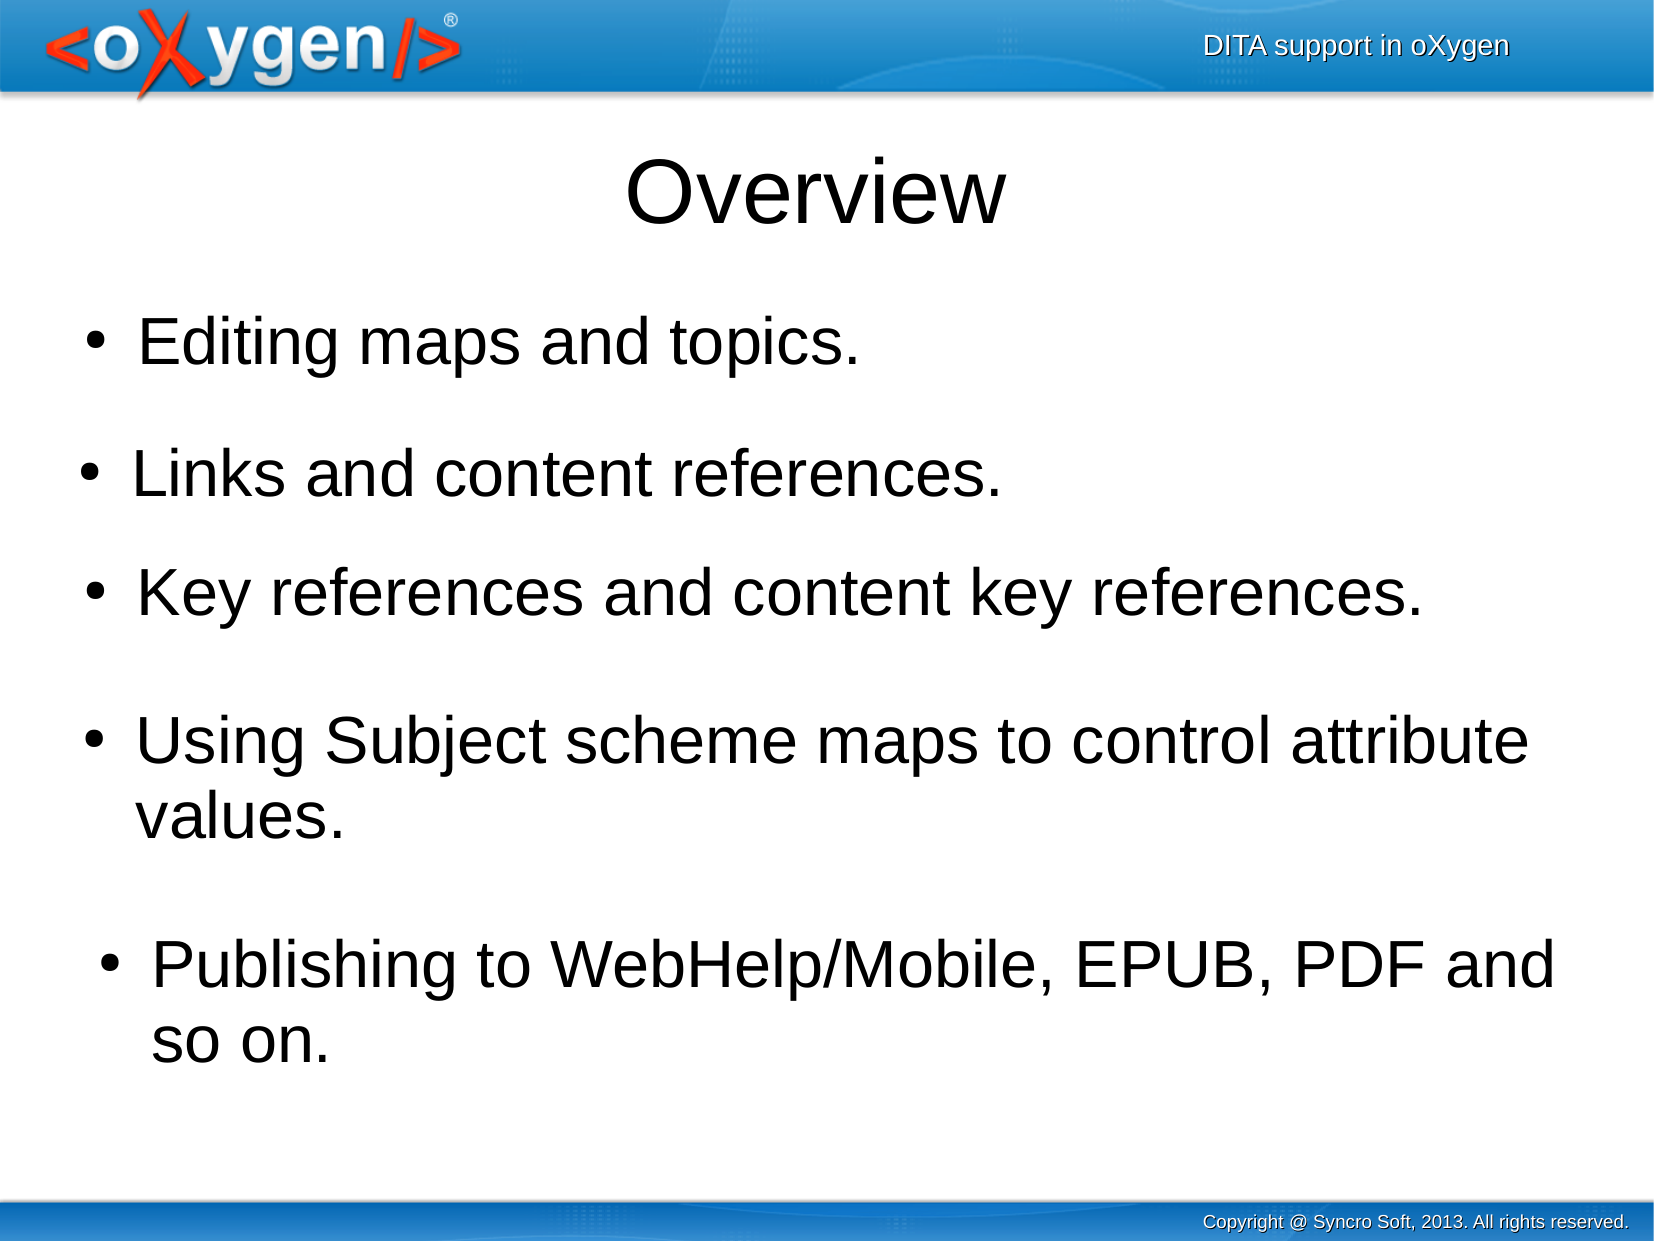

# Overview
Editing maps and topics.
Links and content references.
Key references and content key references.
Using Subject scheme maps to control attribute values.
Publishing to WebHelp/Mobile, EPUB, PDF and so on.